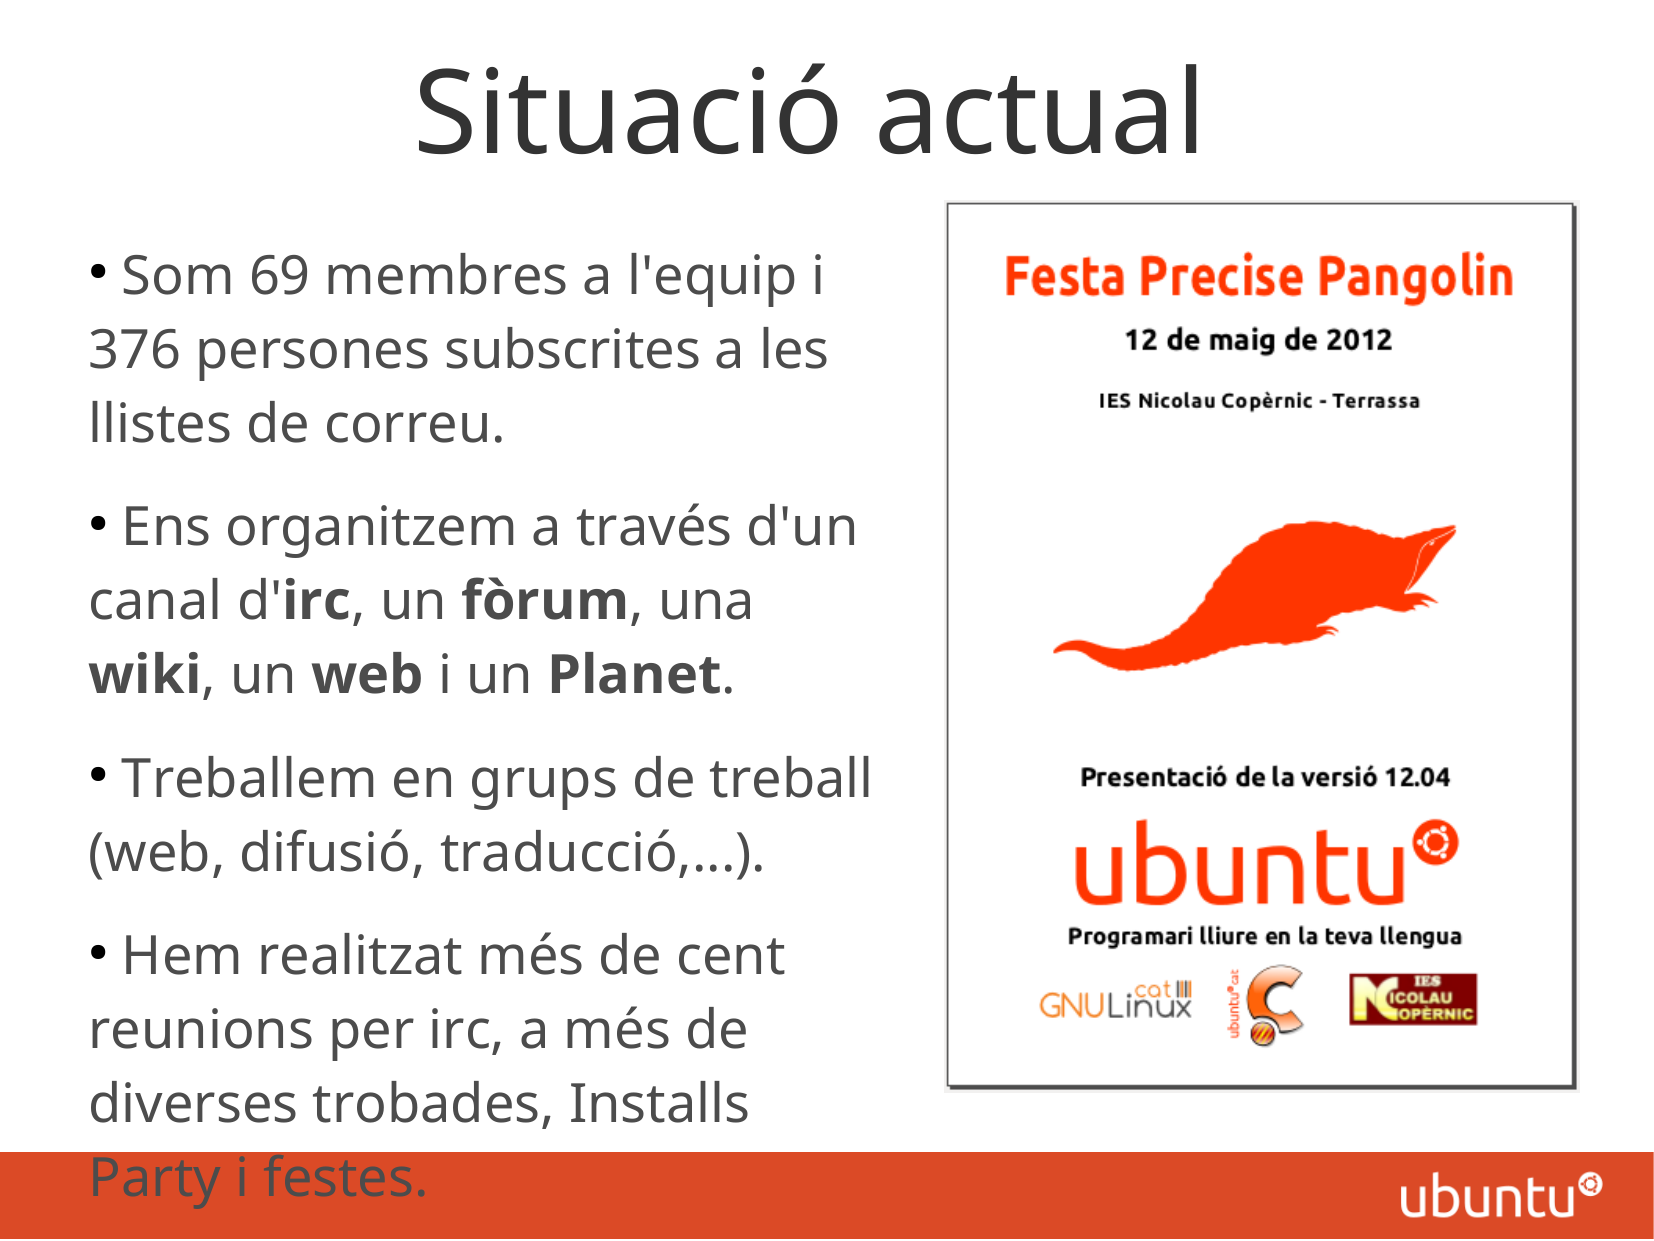

# Situació actual
 Som 69 membres a l'equip i 376 persones subscrites a les llistes de correu.
 Ens organitzem a través d'un canal d'irc, un fòrum, una wiki, un web i un Planet.
 Treballem en grups de treball (web, difusió, traducció,...).
 Hem realitzat més de cent reunions per irc, a més de diverses trobades, Installs Party i festes.